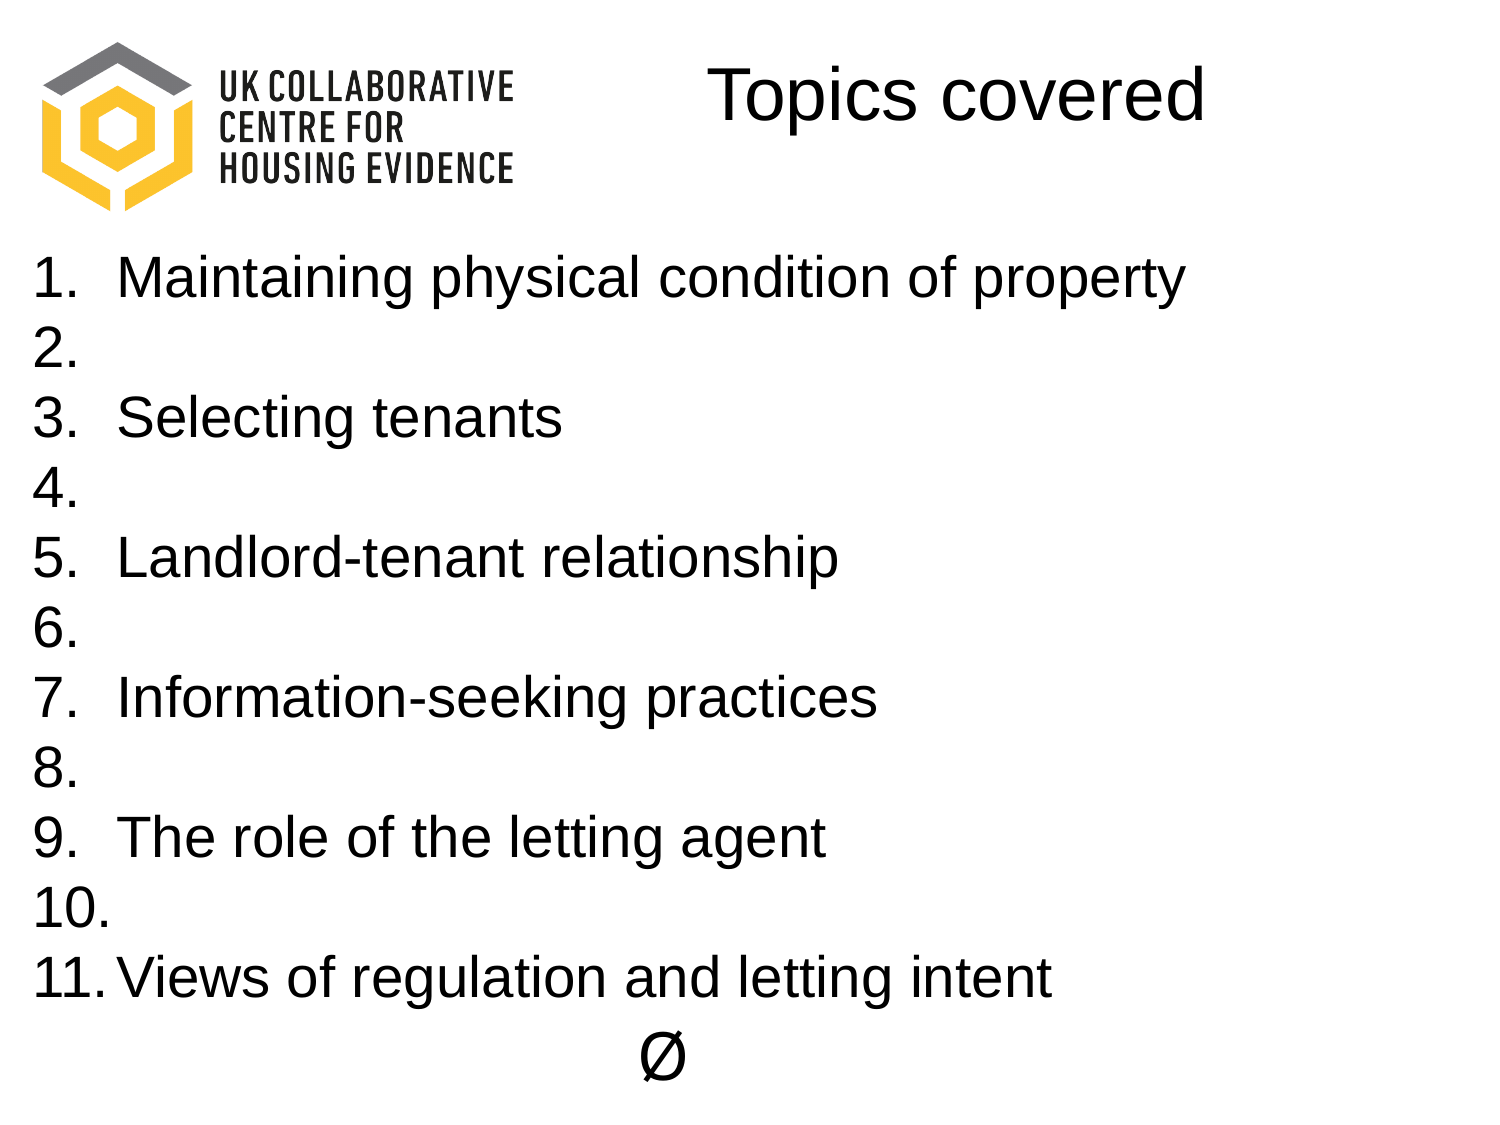

Topics covered
Maintaining physical condition of property
Selecting tenants
Landlord-tenant relationship
Information-seeking practices
The role of the letting agent
Views of regulation and letting intent